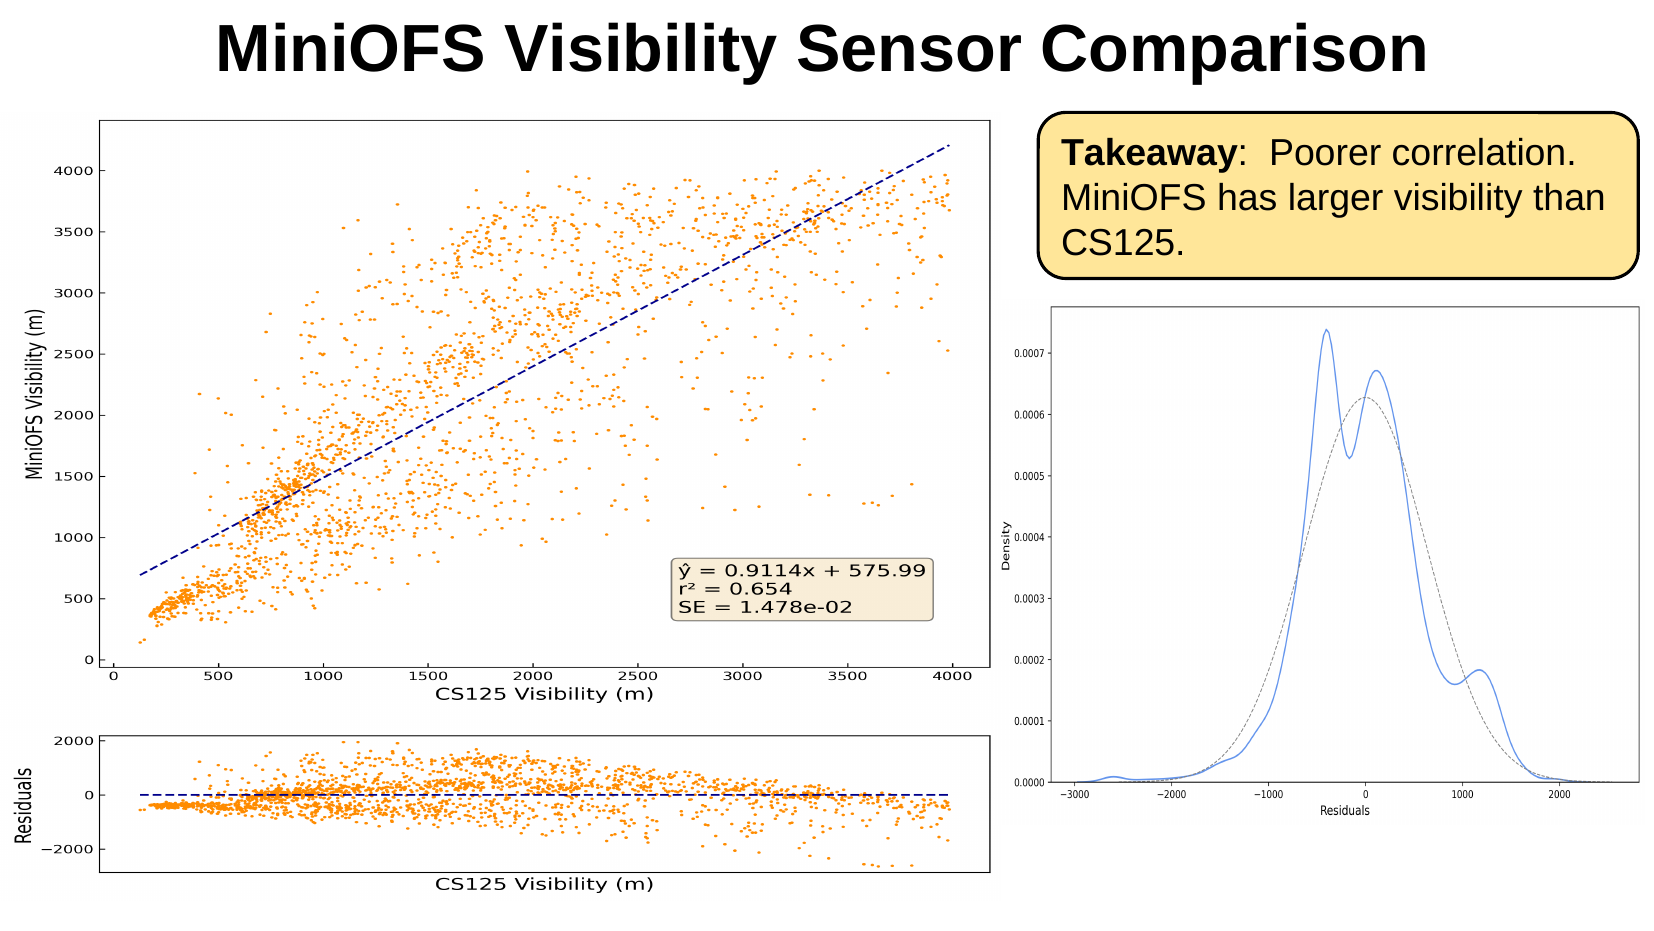

# MiniOFS Visibility Sensor Comparison
Takeaway: Poorer correlation. MiniOFS has larger visibility than CS125.